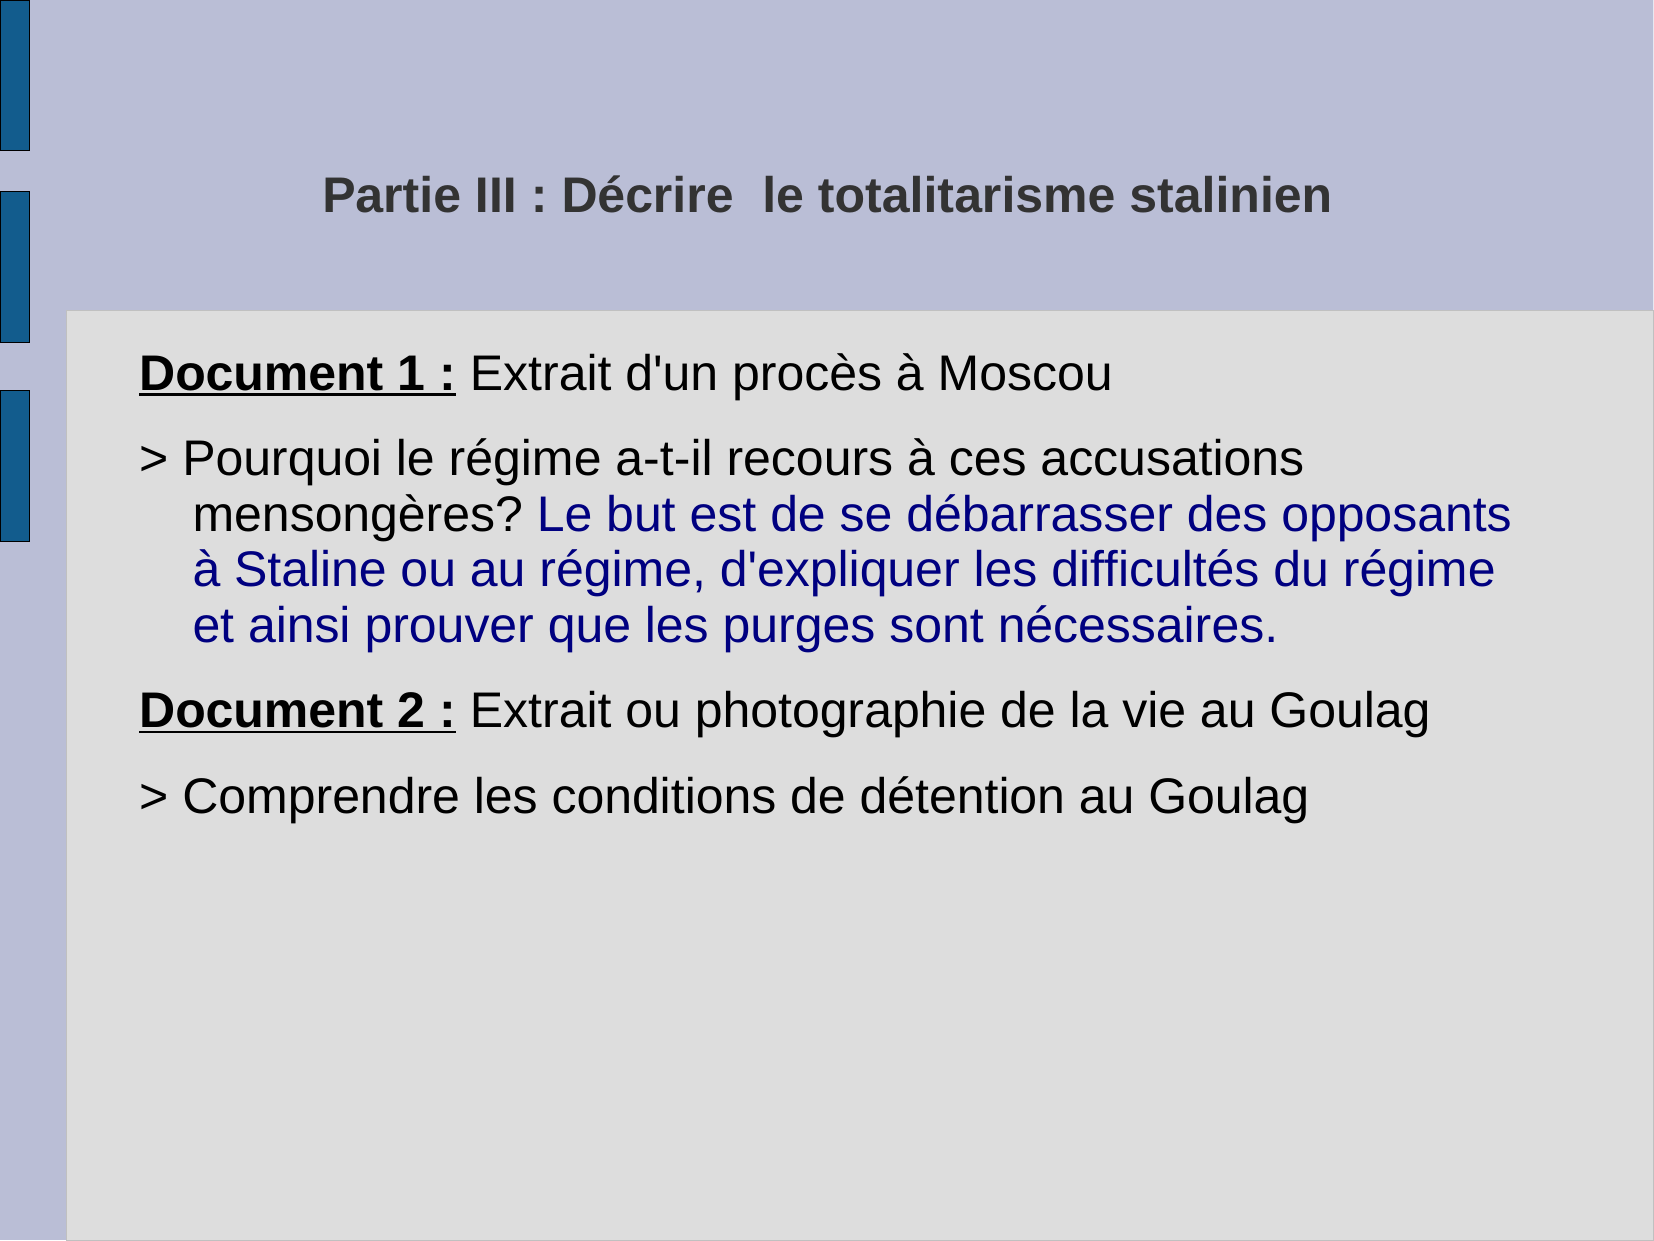

# Partie III : Décrire le totalitarisme stalinien
Document 1 : Extrait d'un procès à Moscou
> Pourquoi le régime a-t-il recours à ces accusations mensongères? Le but est de se débarrasser des opposants à Staline ou au régime, d'expliquer les difficultés du régime et ainsi prouver que les purges sont nécessaires.
Document 2 : Extrait ou photographie de la vie au Goulag
> Comprendre les conditions de détention au Goulag